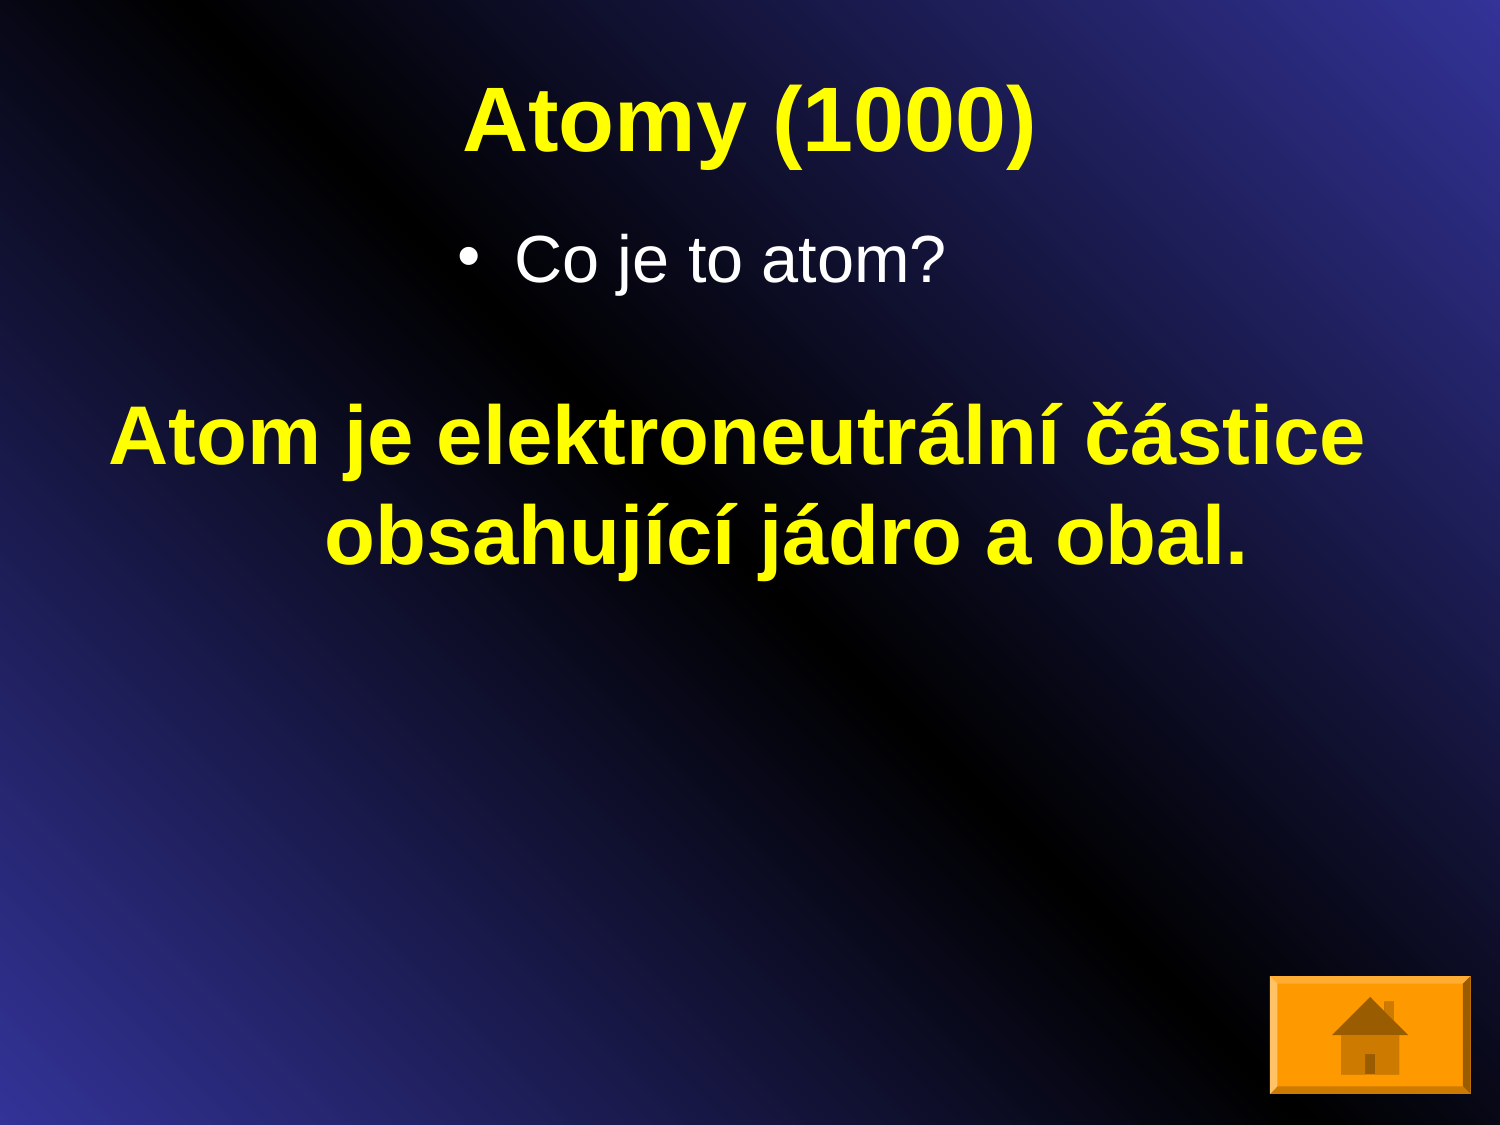

# Atomy (1000)
Co je to atom?
Atom je elektroneutrální částice obsahující jádro a obal.